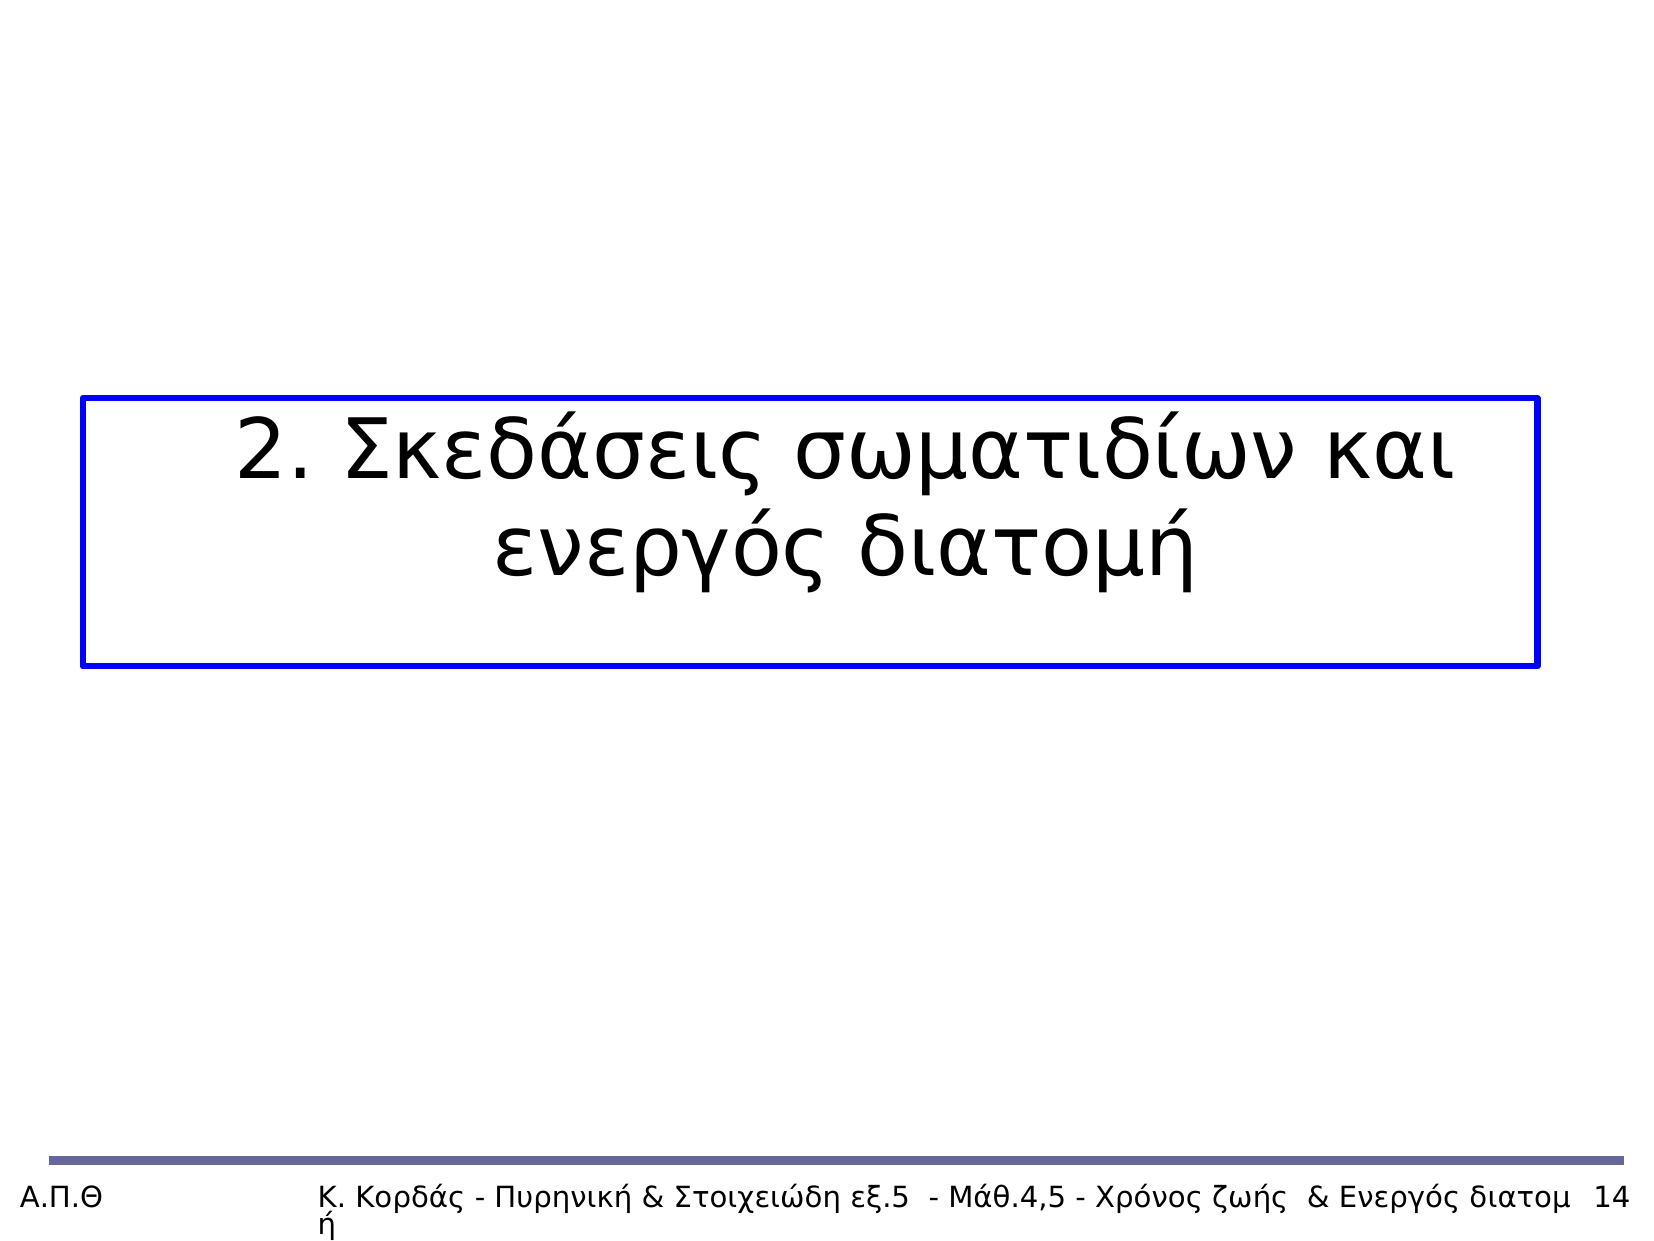

# 2. Σκεδάσεις σωματιδίων και ενεργός διατομή
Α.Π.Θ
Κ. Κορδάς - Πυρηνική & Στοιχειώδη εξ.5 - Μάθ.4,5 - Χρόνος ζωής & Ενεργός διατομή
14